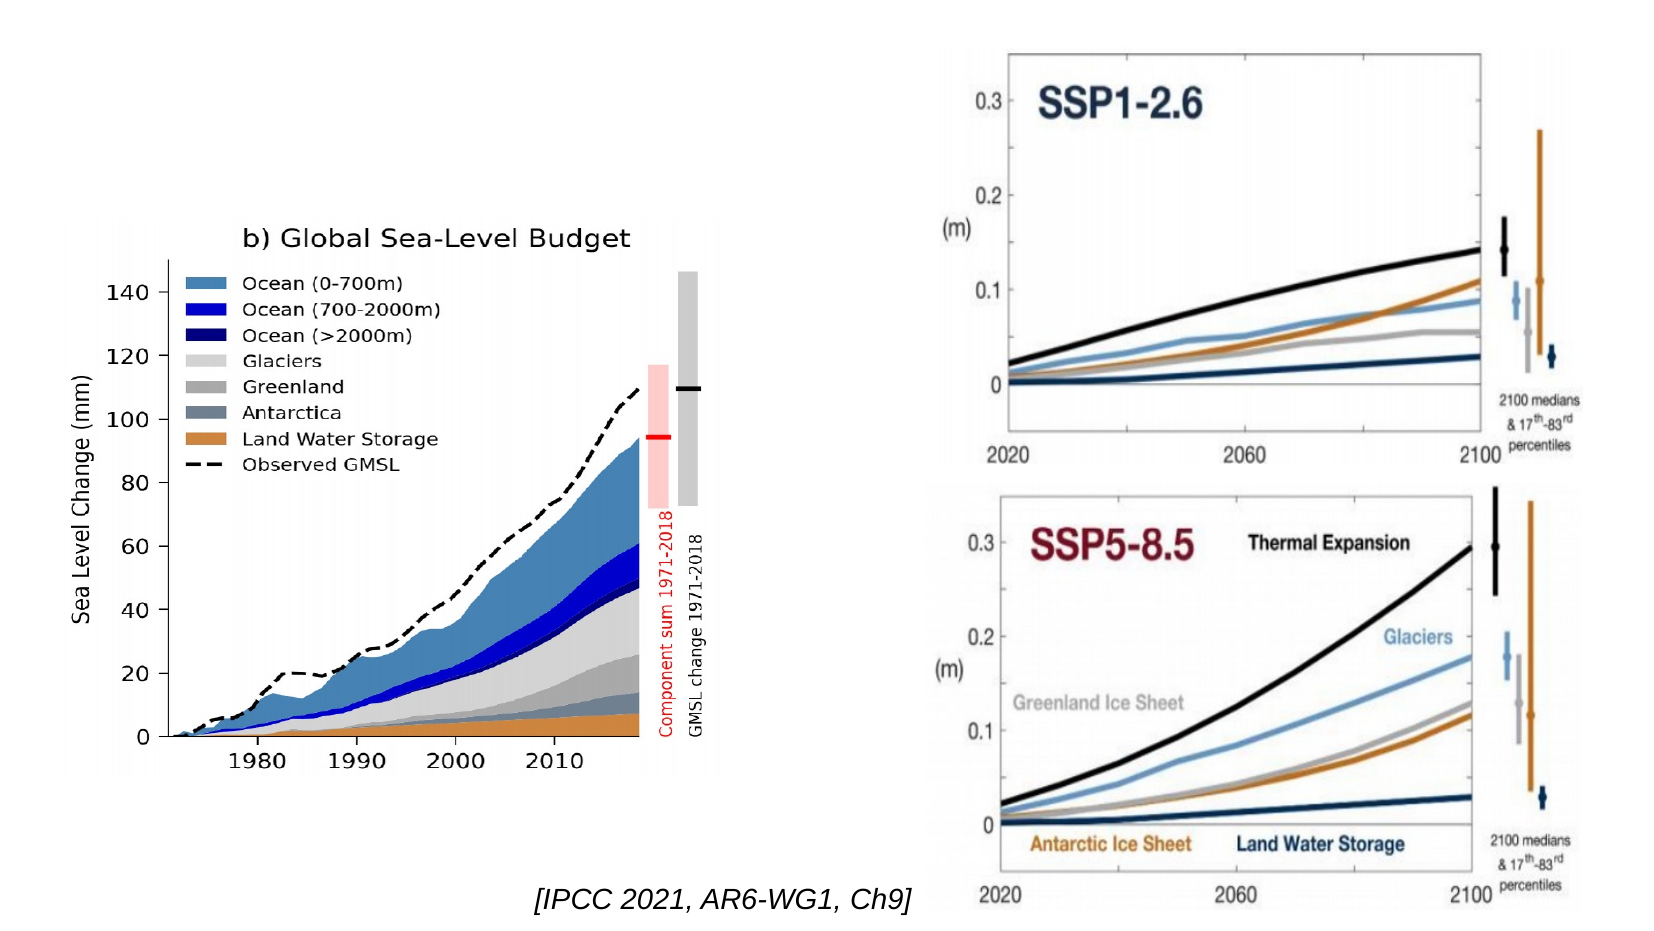

[IPCC 2021, AR6-WG1, Ch9]
[IPCC 2021, AR6-WG1, Ch9]